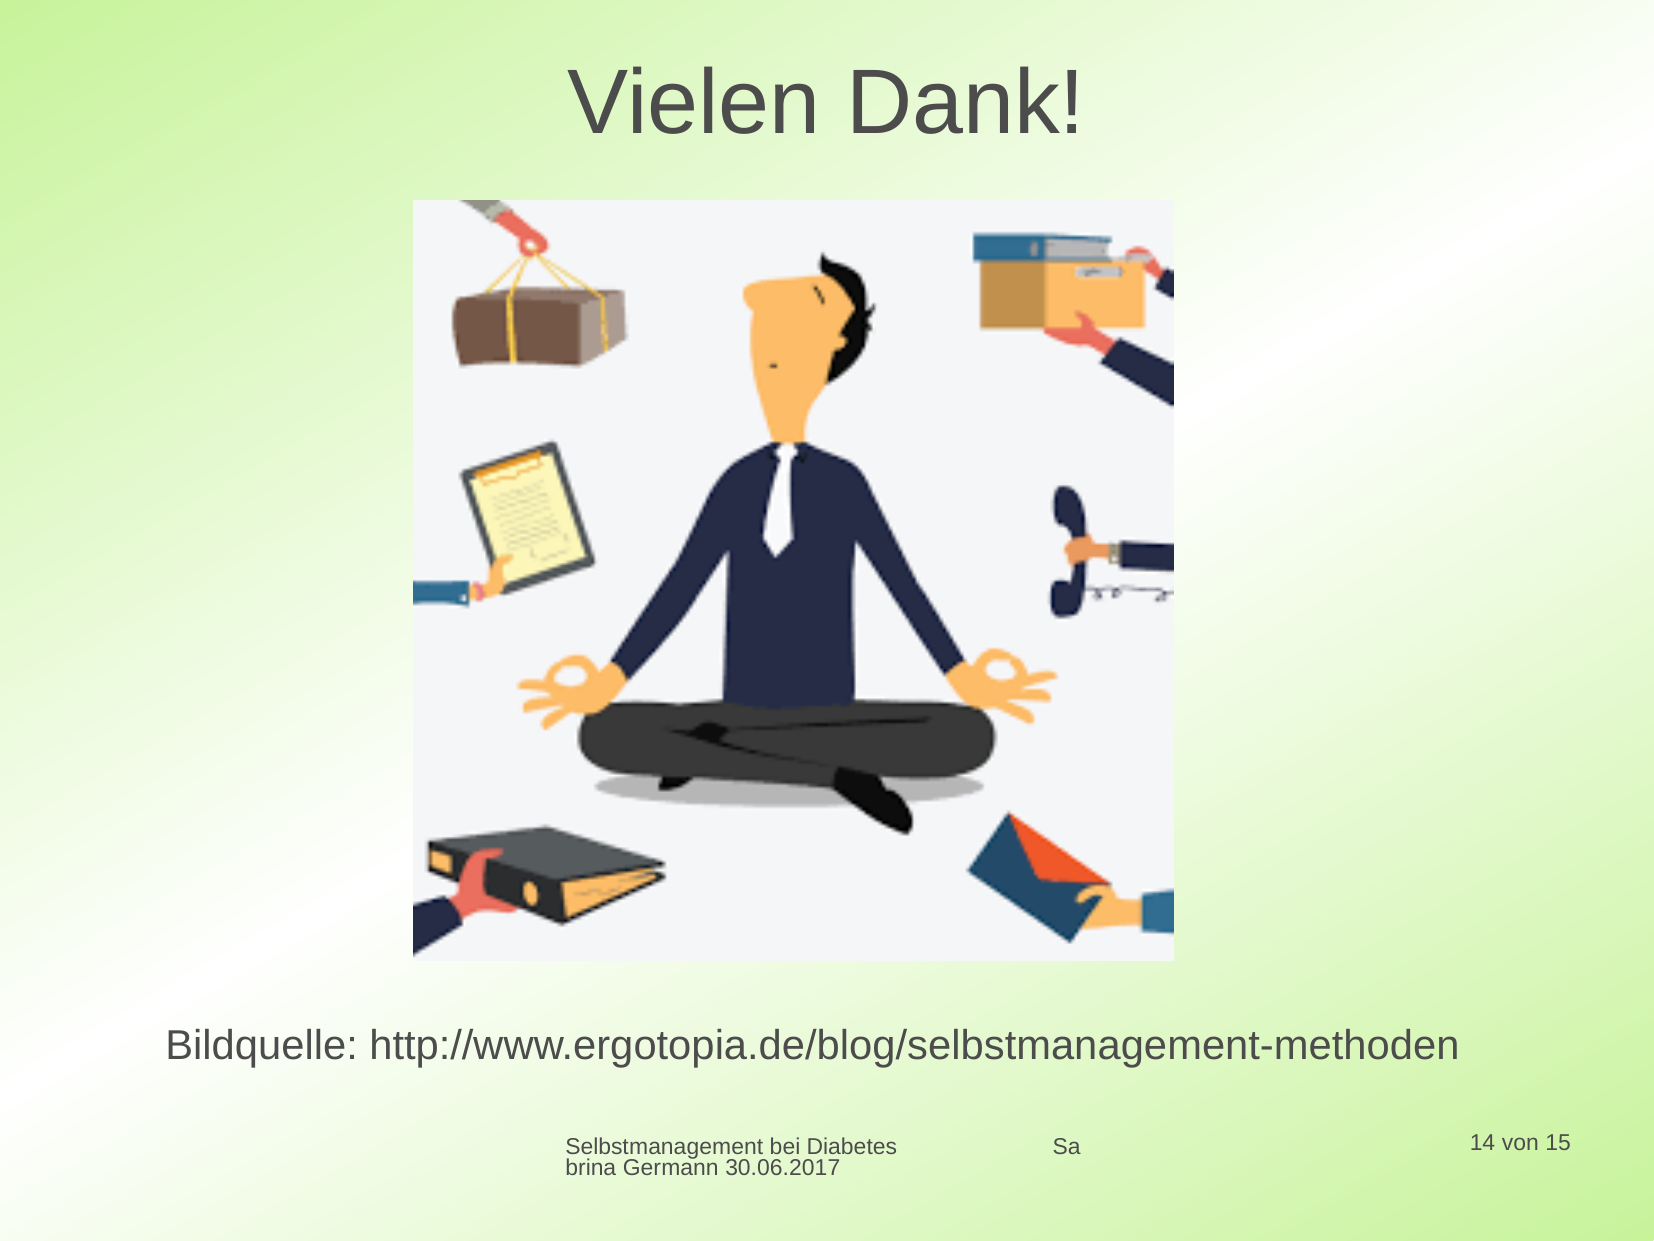

# Vielen Dank!
Bildquelle: http://www.ergotopia.de/blog/selbstmanagement-methoden
14
Selbstmanagement bei Diabetes Sabrina Germann 30.06.2017